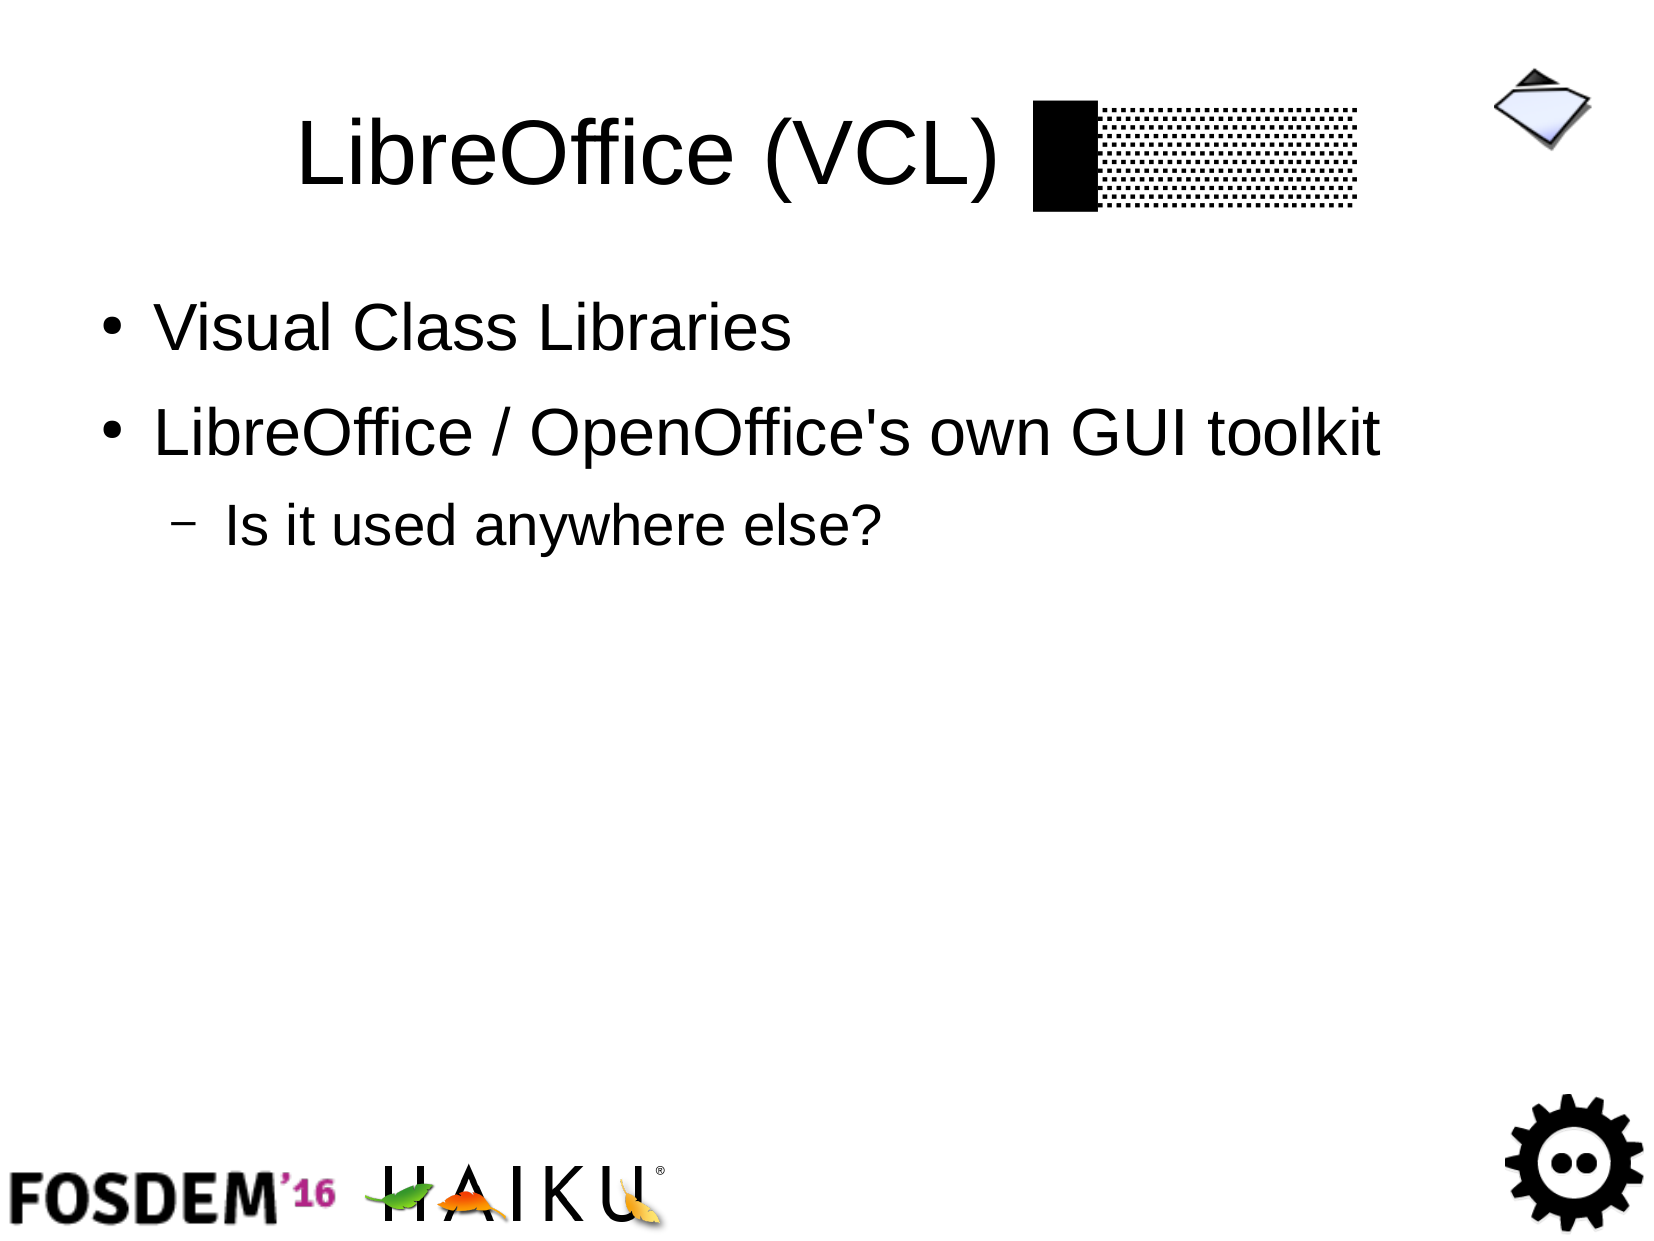

# LibreOffice (VCL)	█▒▒▒▒
Visual Class Libraries
LibreOffice / OpenOffice's own GUI toolkit
Is it used anywhere else?